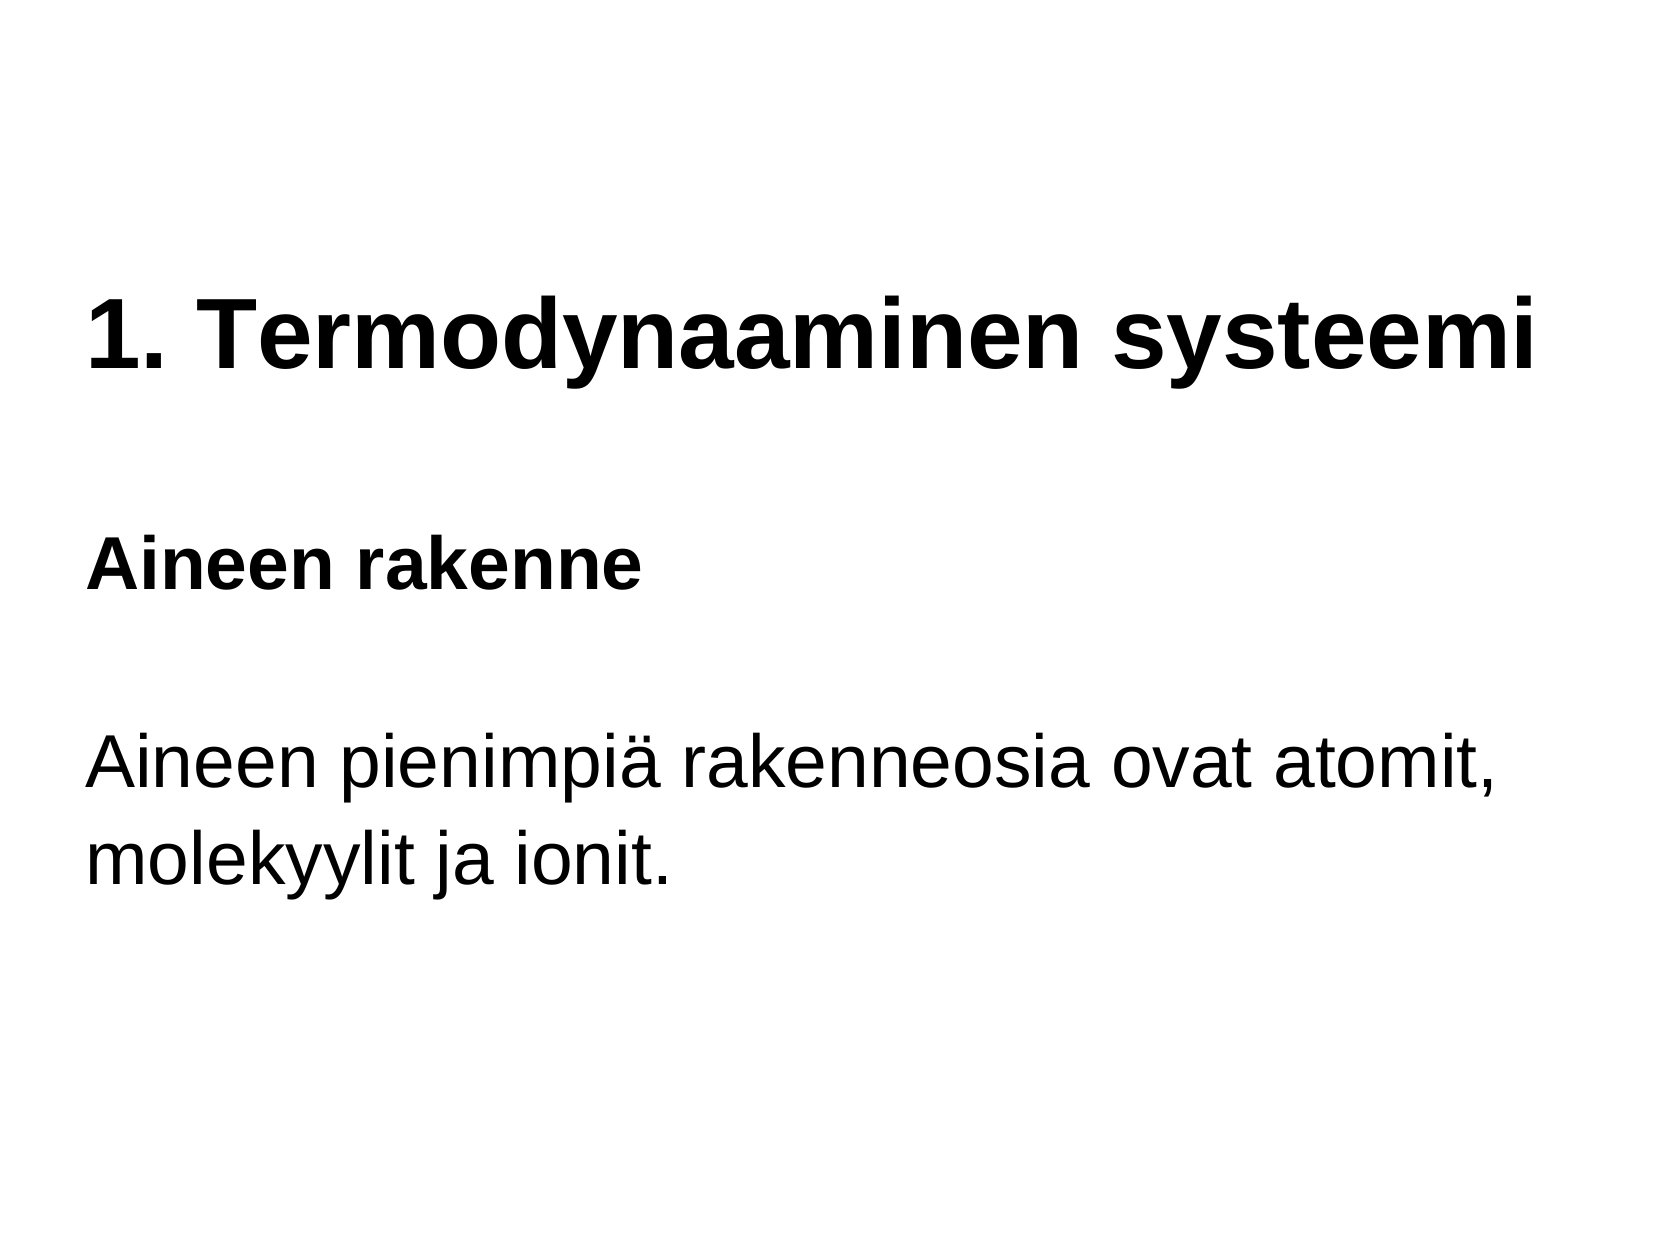

1. Termodynaaminen systeemi
Aineen rakenne
Aineen pienimpiä rakenneosia ovat atomit, molekyylit ja ionit.